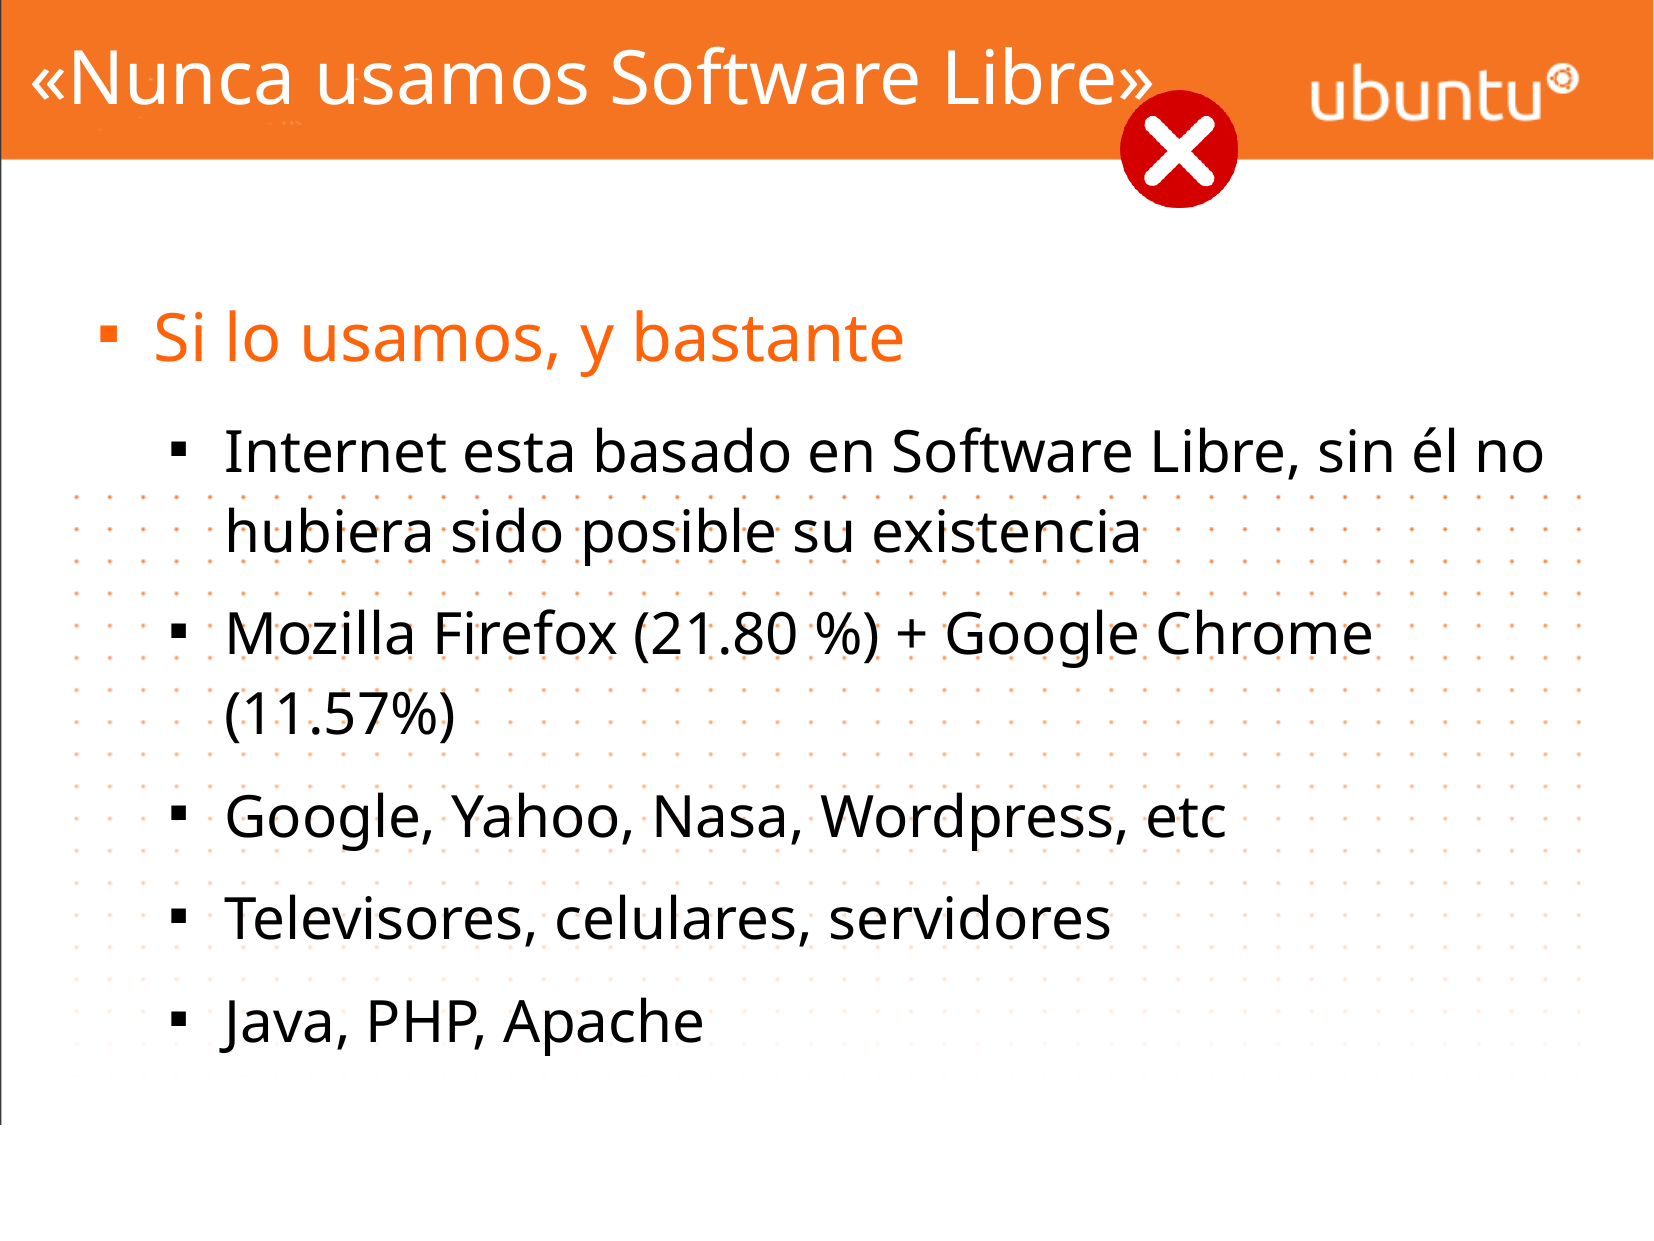

# «Nunca usamos Software Libre»
Si lo usamos, y bastante
Internet esta basado en Software Libre, sin él no hubiera sido posible su existencia
Mozilla Firefox (21.80 %) + Google Chrome (11.57%)
Google, Yahoo, Nasa, Wordpress, etc
Televisores, celulares, servidores
Java, PHP, Apache